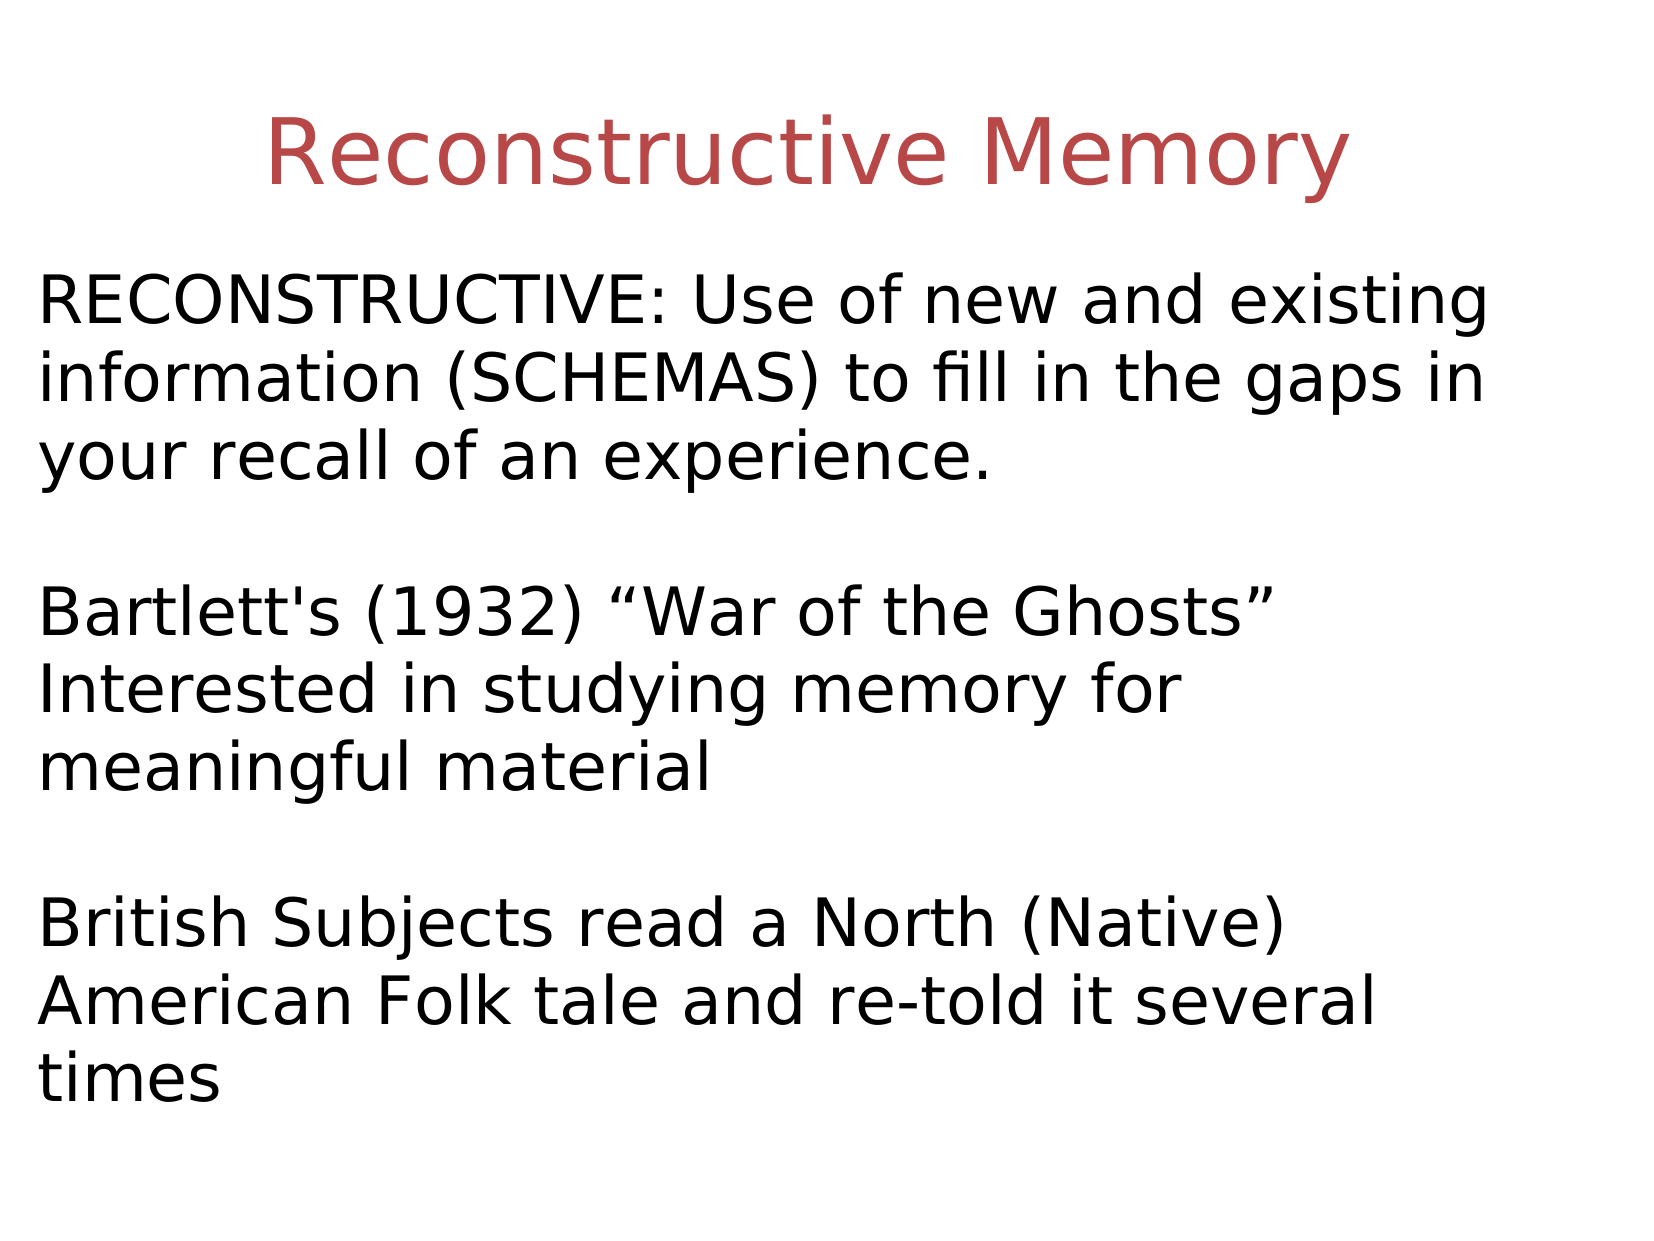

# Reconstructive Memory
RECONSTRUCTIVE: Use of new and existing information (SCHEMAS) to fill in the gaps in your recall of an experience.
Bartlett's (1932) “War of the Ghosts”
Interested in studying memory for meaningful material
British Subjects read a North (Native) American Folk tale and re-told it several times